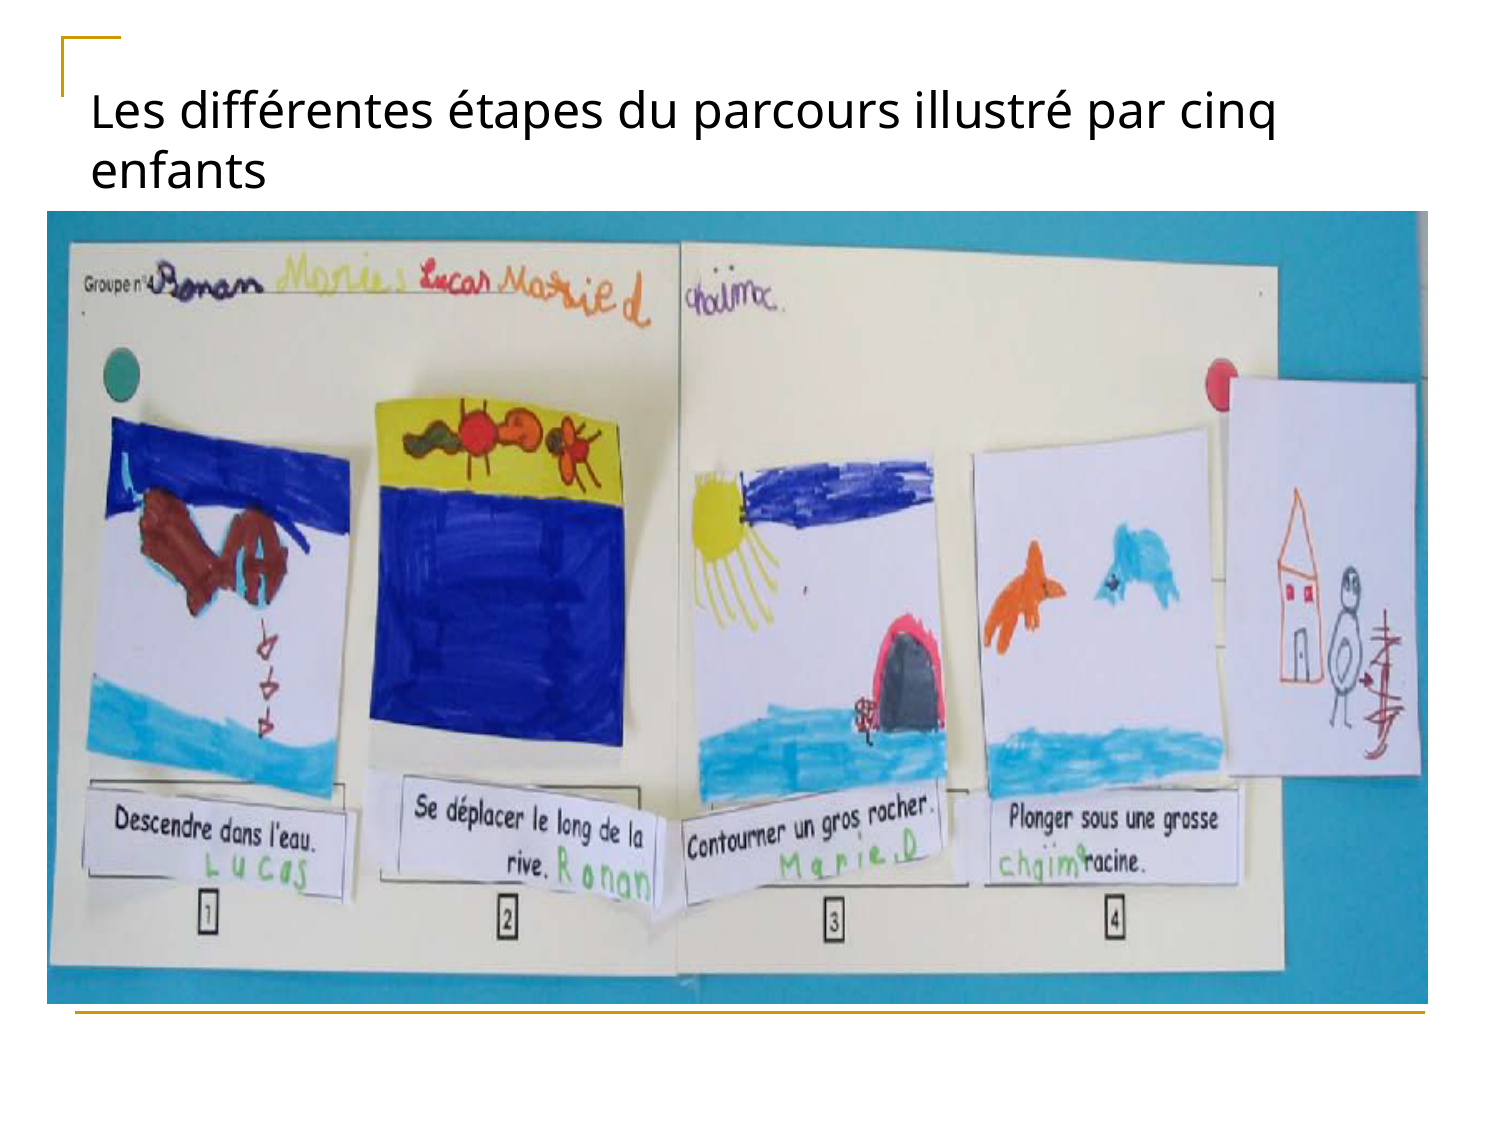

# Les différentes étapes du parcours illustré par cinq enfants